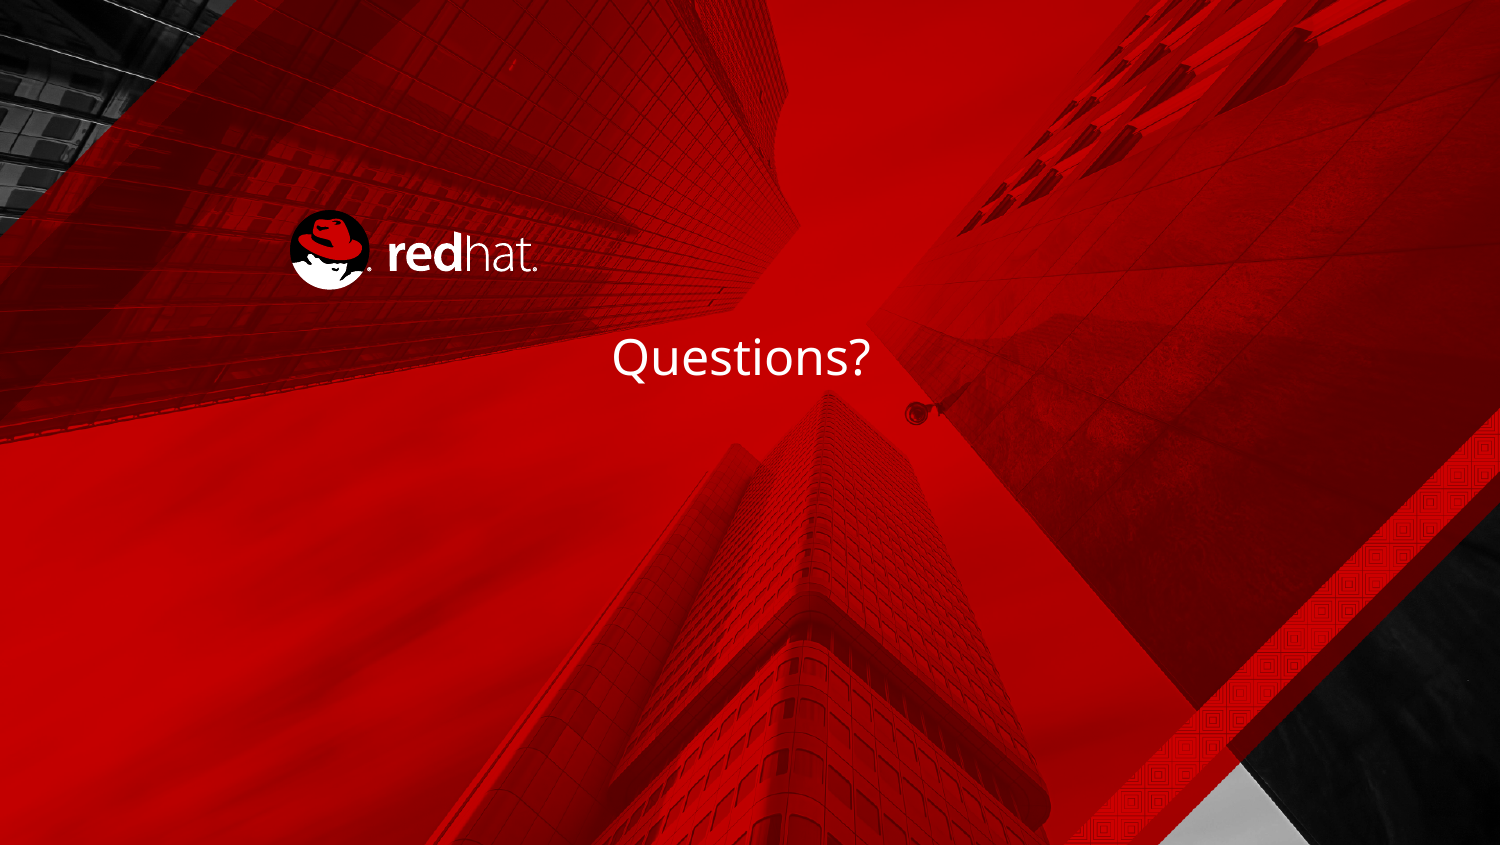

# Questions?
INSERT DESIGNATOR, IF NEEDED
25